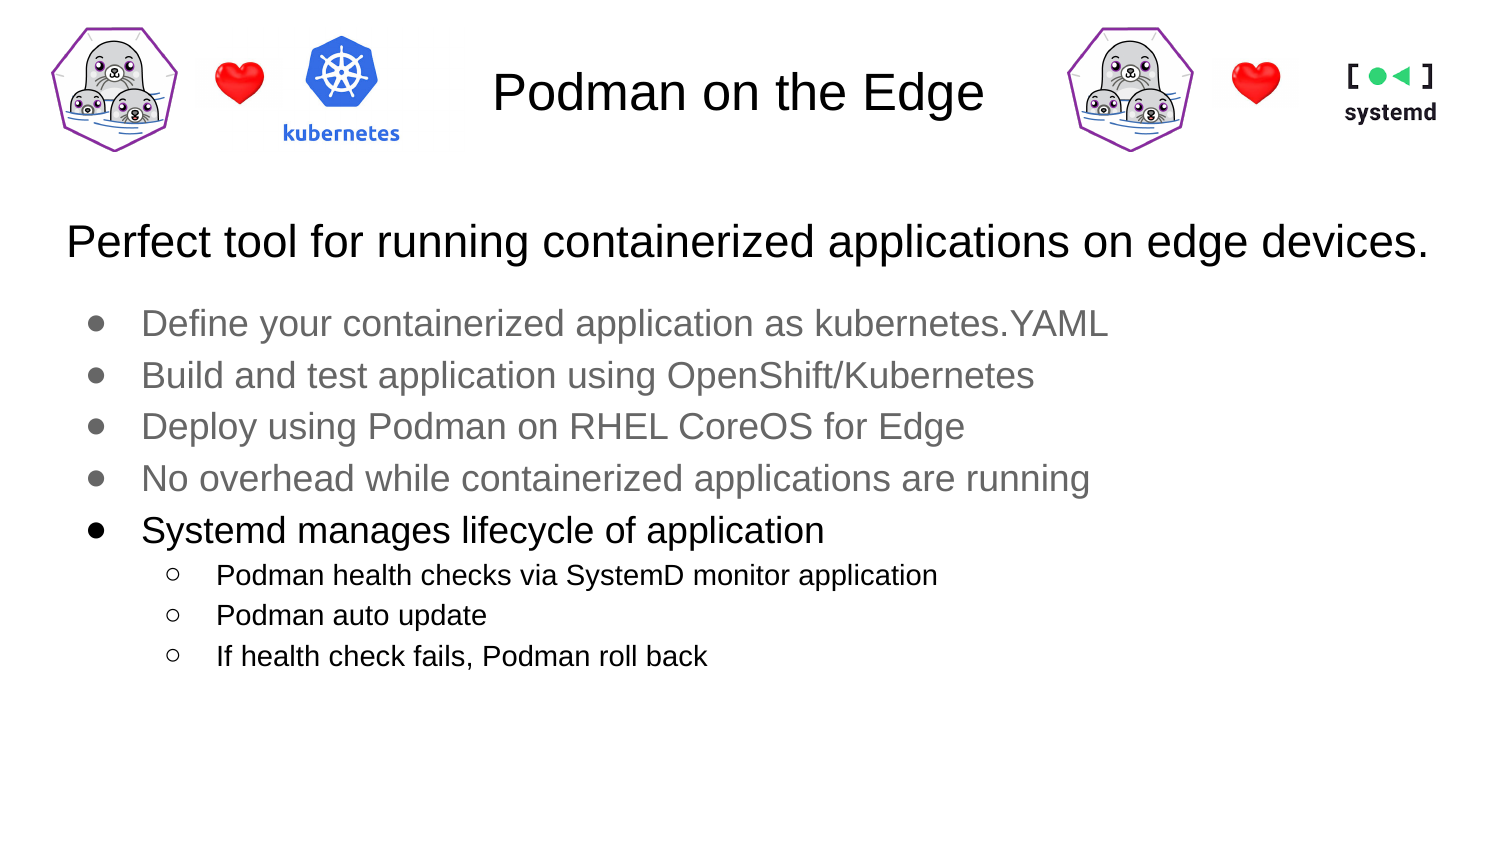

# Podman on the Edge
Perfect tool for running containerized applications on edge devices.
Define your containerized application as kubernetes.YAML
Build and test application using OpenShift/Kubernetes
Deploy using Podman on RHEL CoreOS for Edge
No overhead while containerized applications are running
Systemd manages lifecycle of application
Podman health checks via SystemD monitor application
Podman auto update
If health check fails, Podman roll back